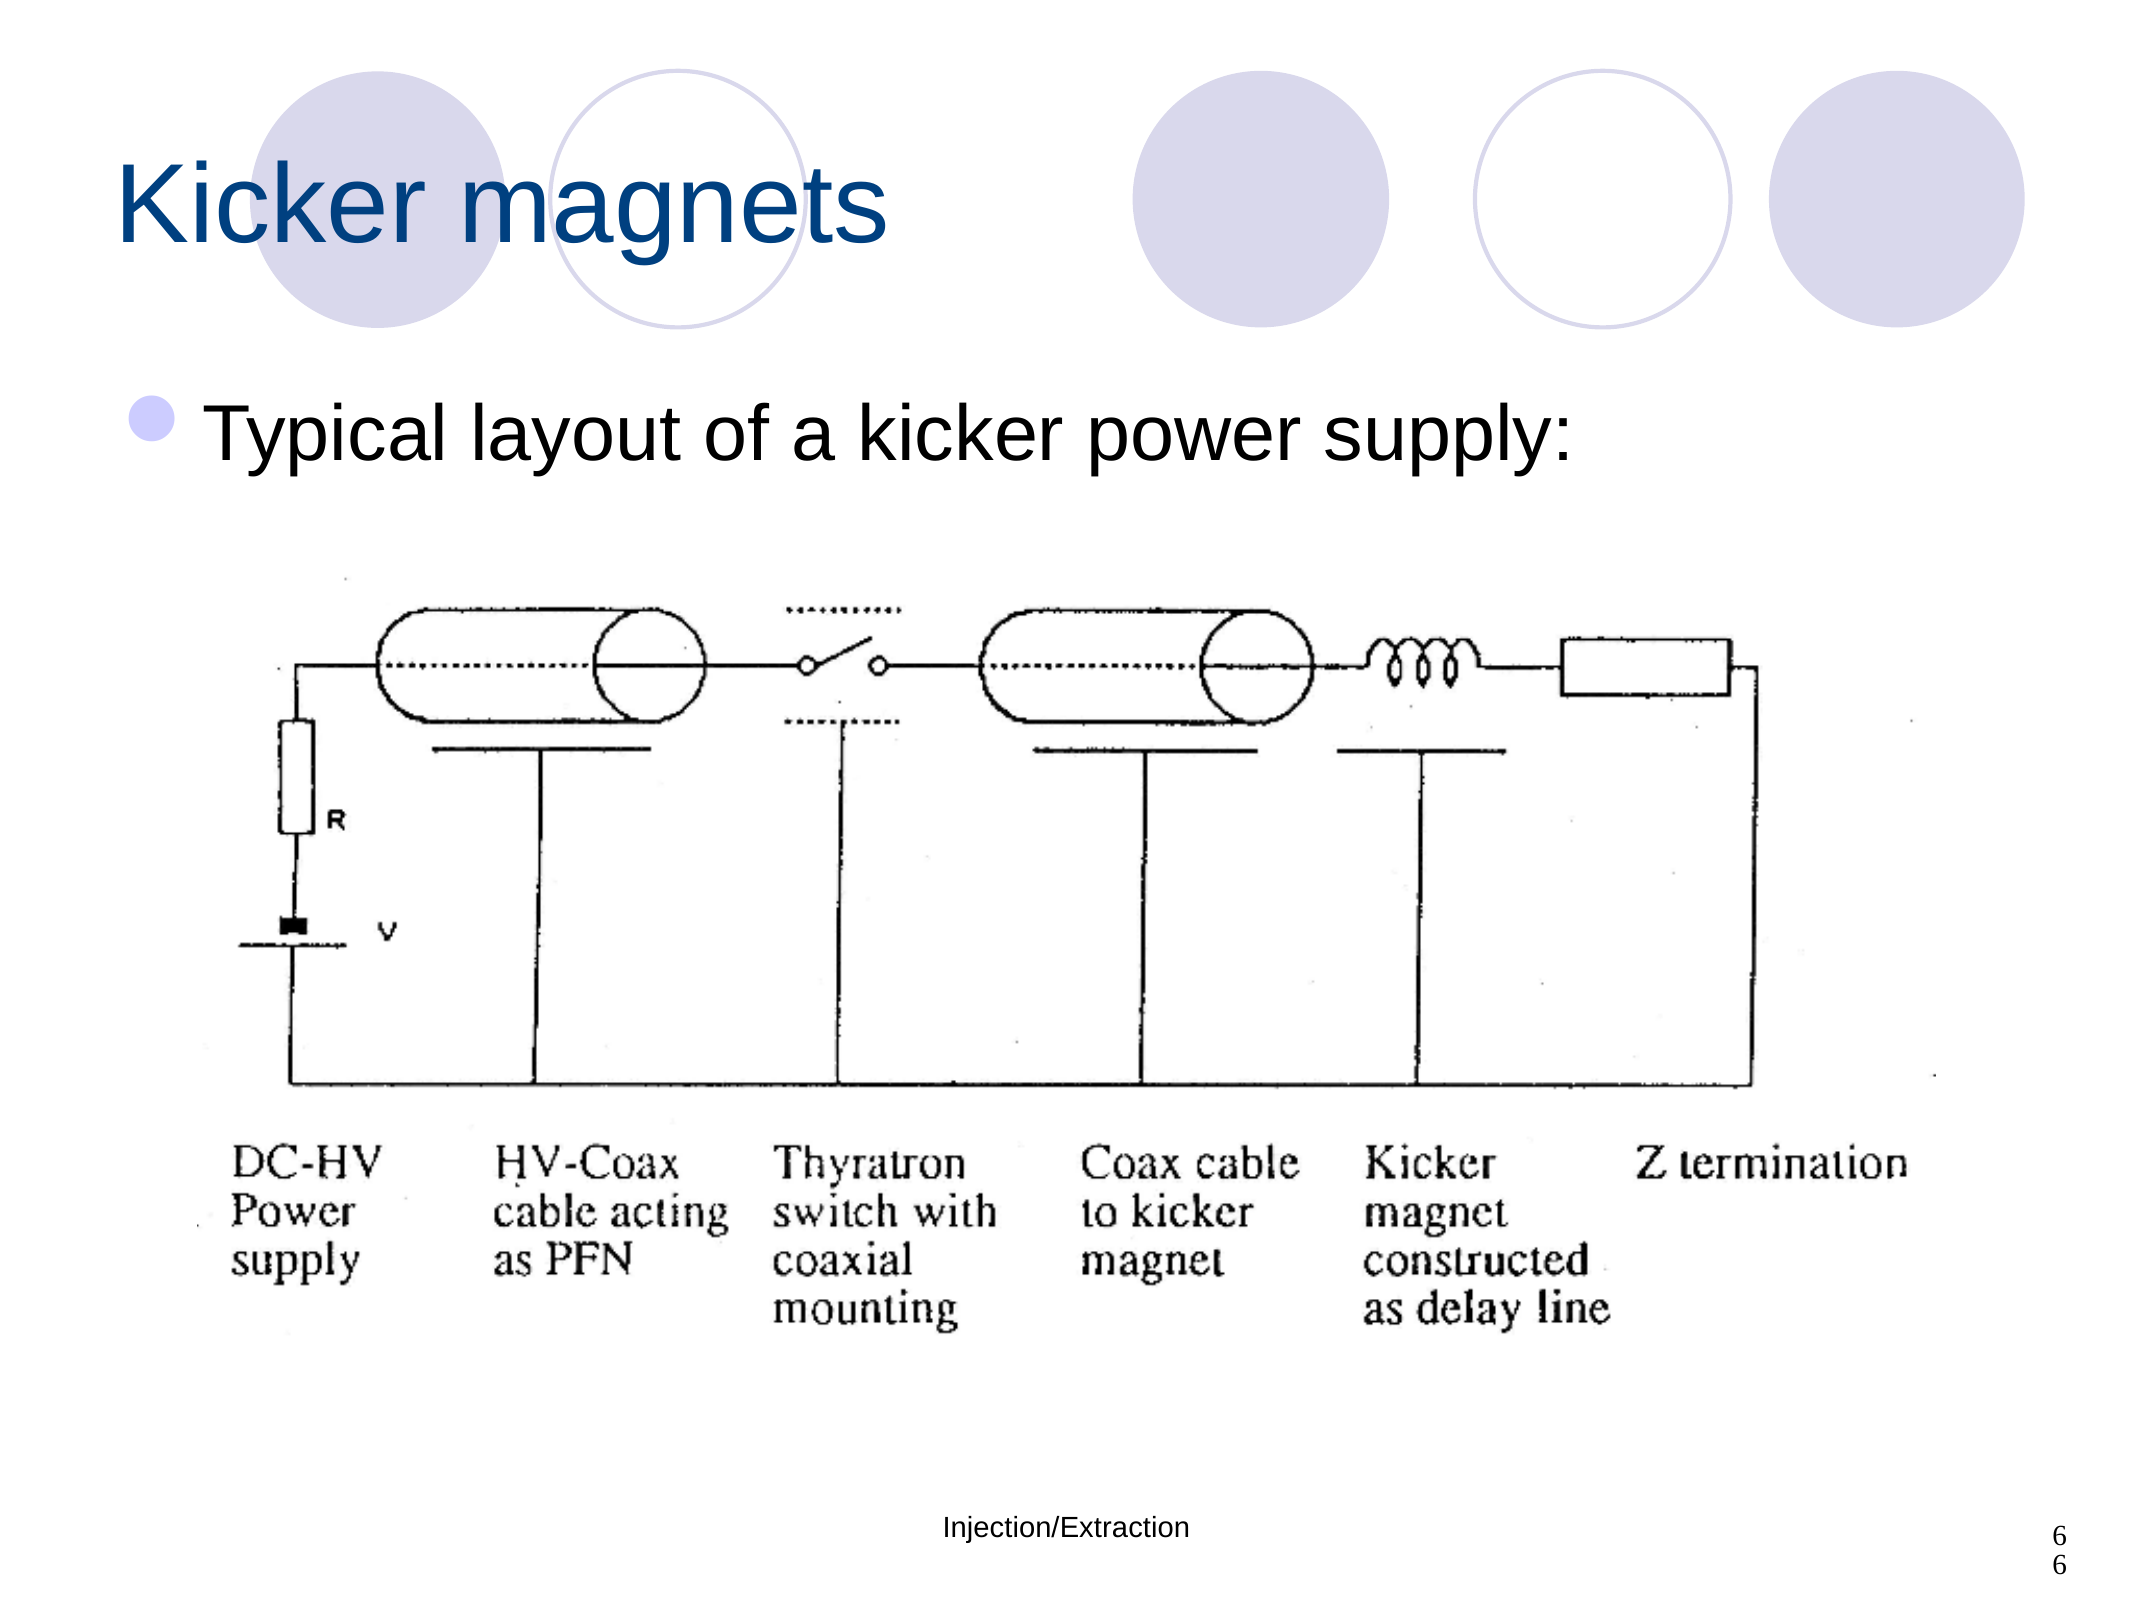

# Kicker magnets
Typical layout of a kicker power supply:
66